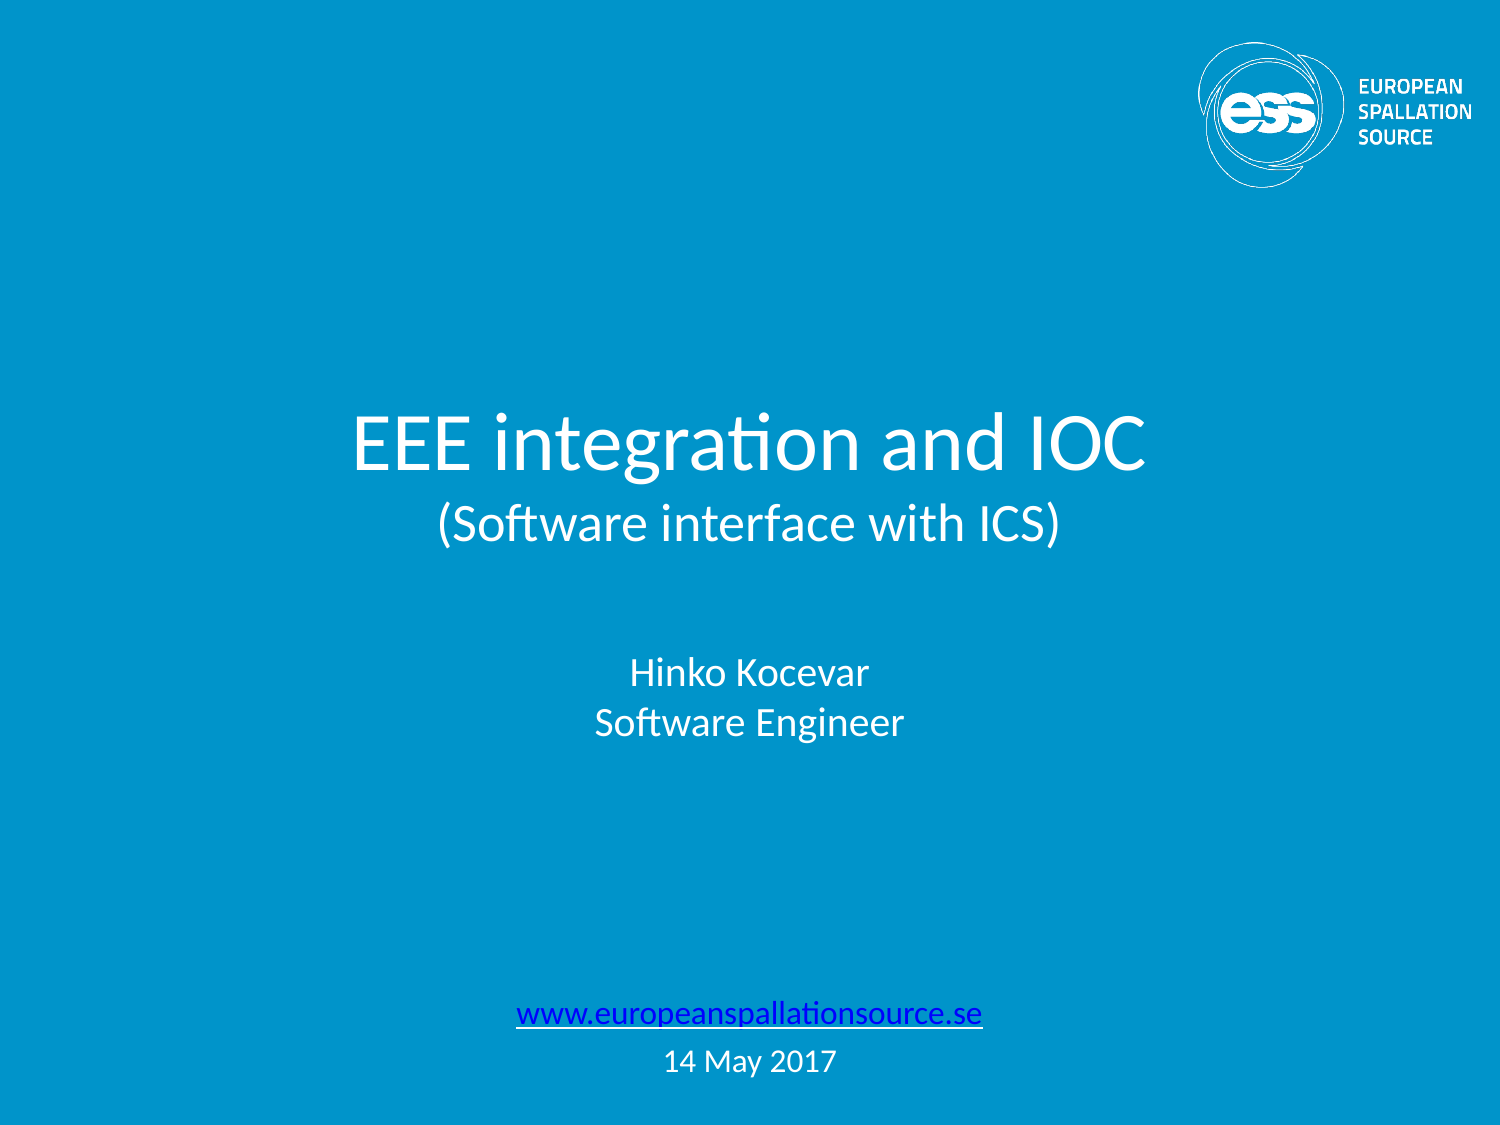

EEE integration and IOC
(Software interface with ICS)
Hinko Kocevar
Software Engineer
www.europeanspallationsource.se
14 May 2017